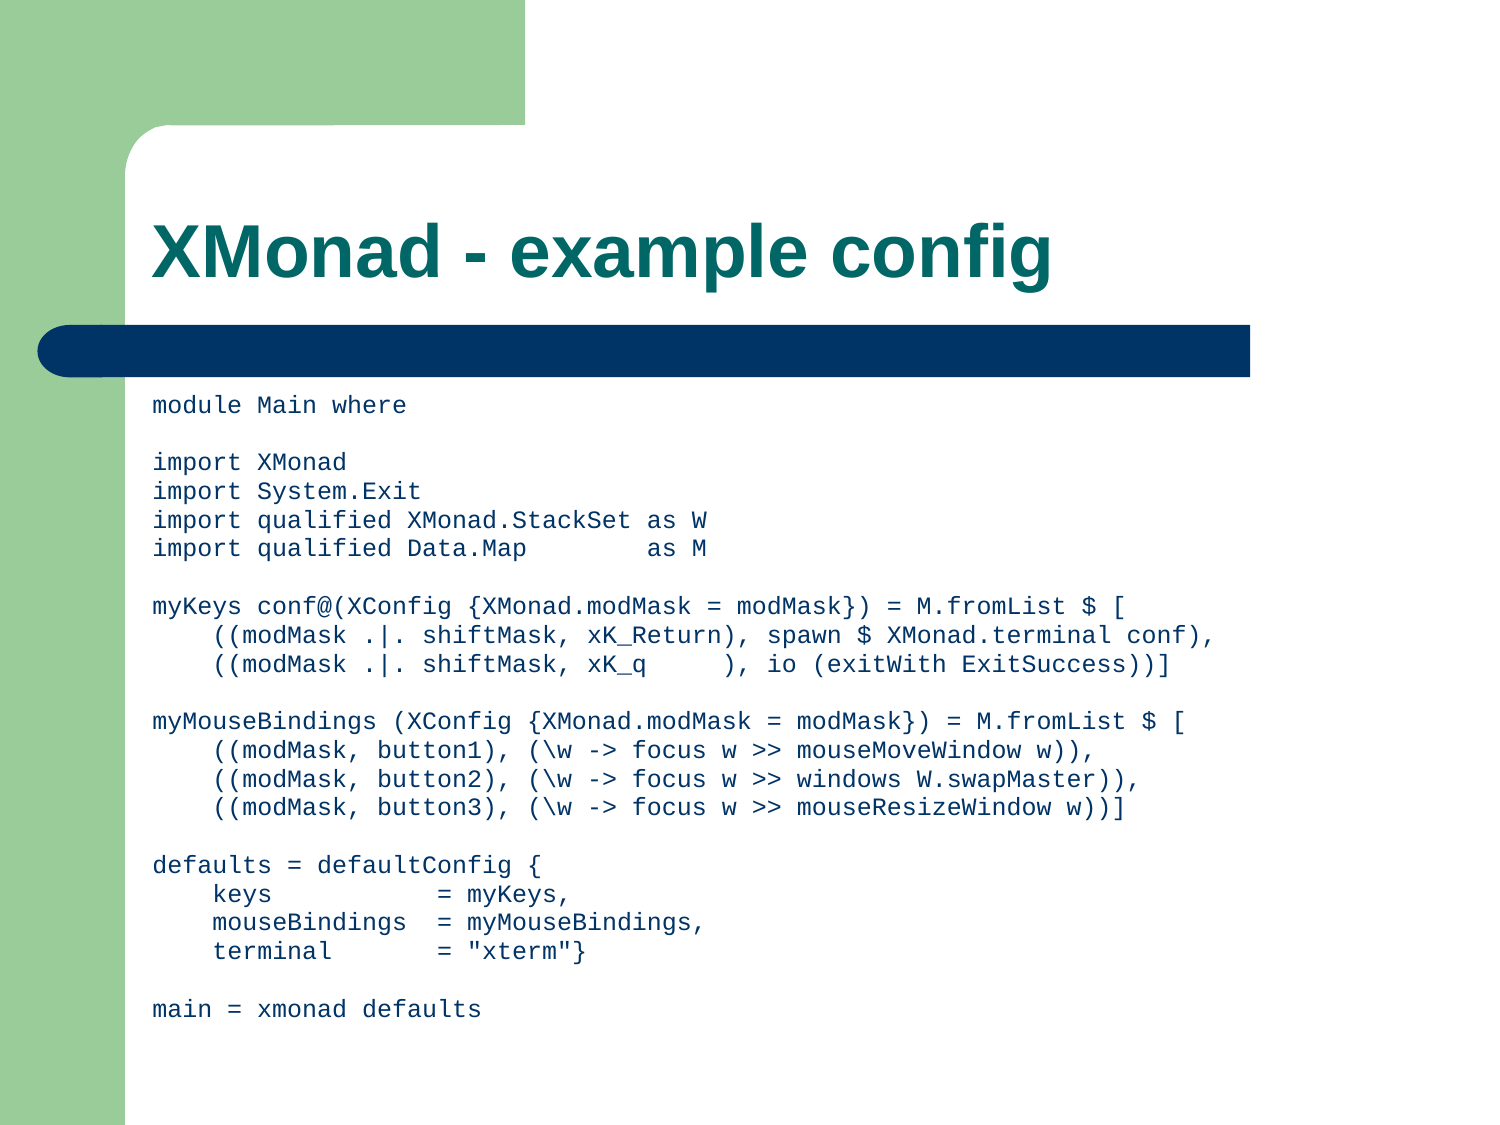

# XMonad - example config
module Main where
import XMonad
import System.Exit
import qualified XMonad.StackSet as W
import qualified Data.Map as M
myKeys conf@(XConfig {XMonad.modMask = modMask}) = M.fromList $ [
 ((modMask .|. shiftMask, xK_Return), spawn $ XMonad.terminal conf),
 ((modMask .|. shiftMask, xK_q ), io (exitWith ExitSuccess))]
myMouseBindings (XConfig {XMonad.modMask = modMask}) = M.fromList $ [
 ((modMask, button1), (\w -> focus w >> mouseMoveWindow w)),
 ((modMask, button2), (\w -> focus w >> windows W.swapMaster)),
 ((modMask, button3), (\w -> focus w >> mouseResizeWindow w))]
defaults = defaultConfig {
 keys = myKeys,
 mouseBindings = myMouseBindings,
 terminal = "xterm"}
main = xmonad defaults